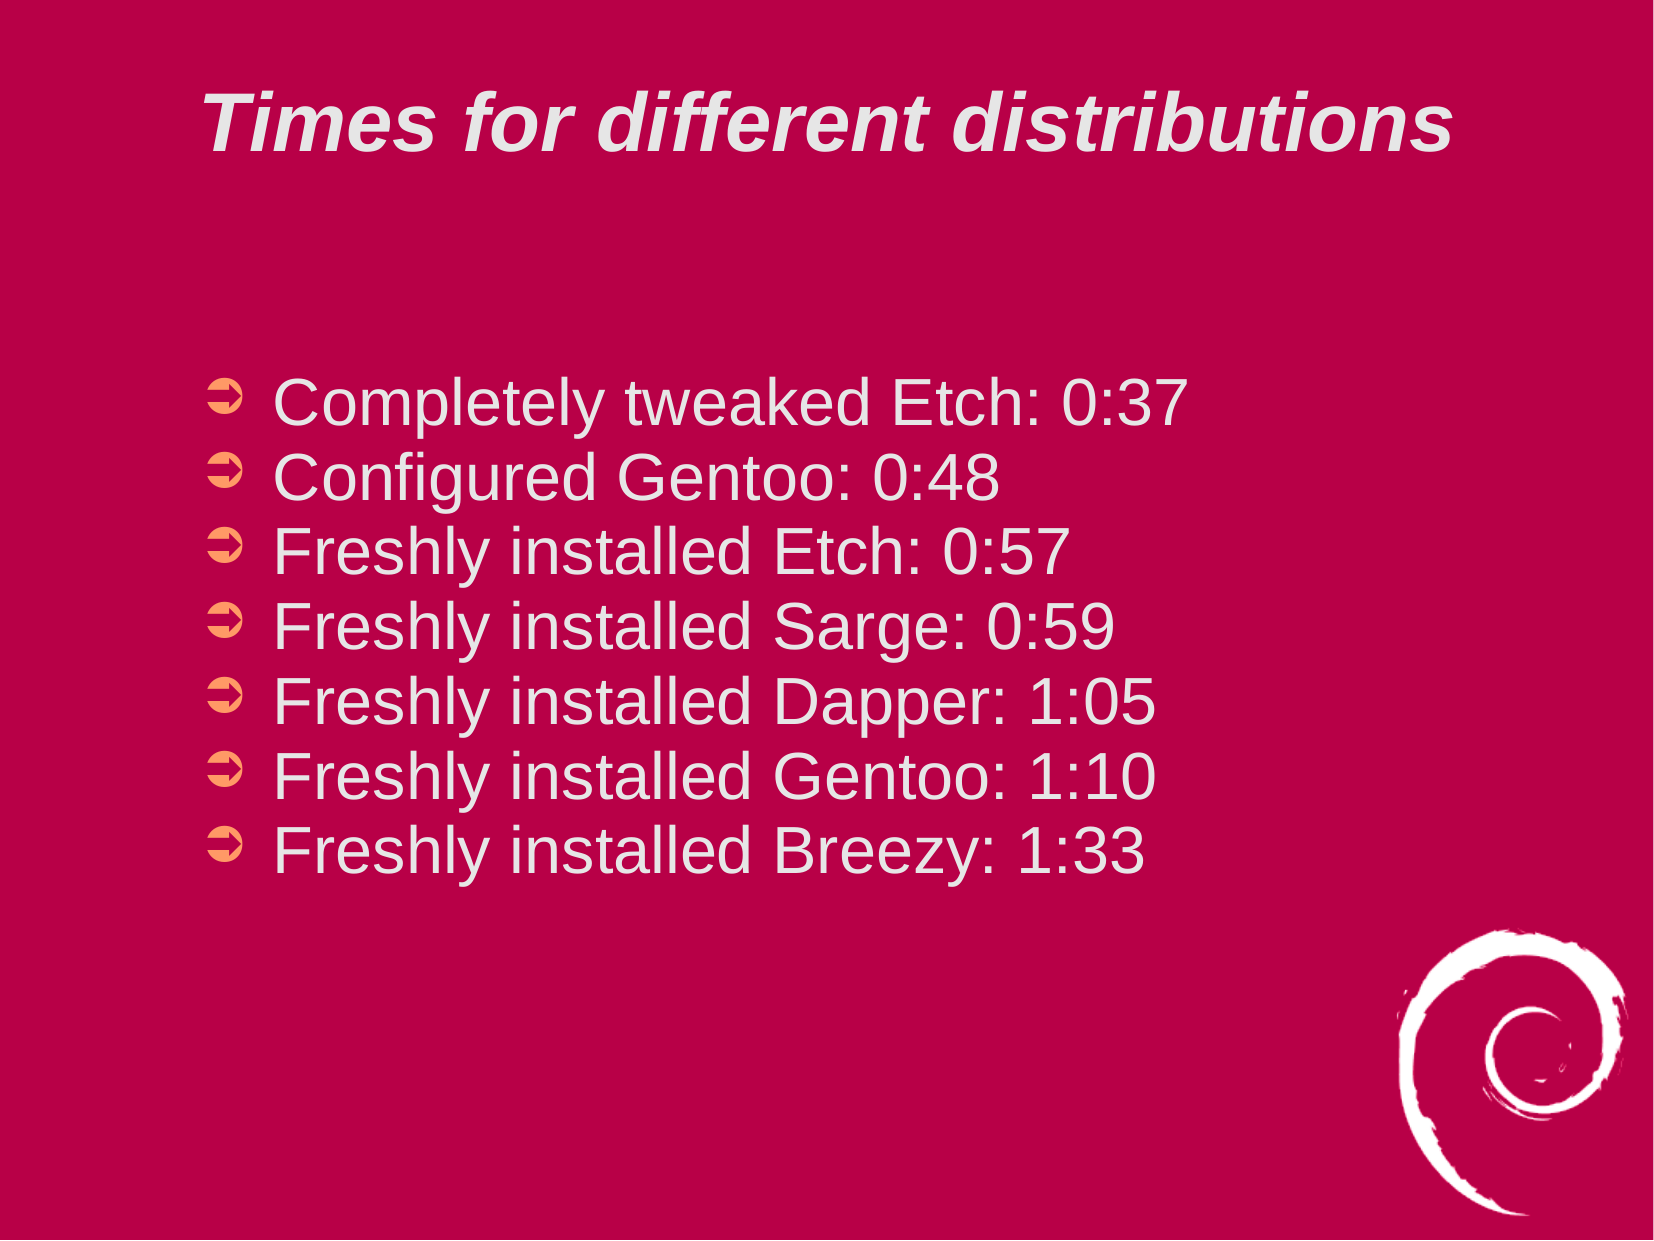

# Times for different distributions
Completely tweaked Etch: 0:37
Configured Gentoo: 0:48
Freshly installed Etch: 0:57
Freshly installed Sarge: 0:59
Freshly installed Dapper: 1:05
Freshly installed Gentoo: 1:10
Freshly installed Breezy: 1:33